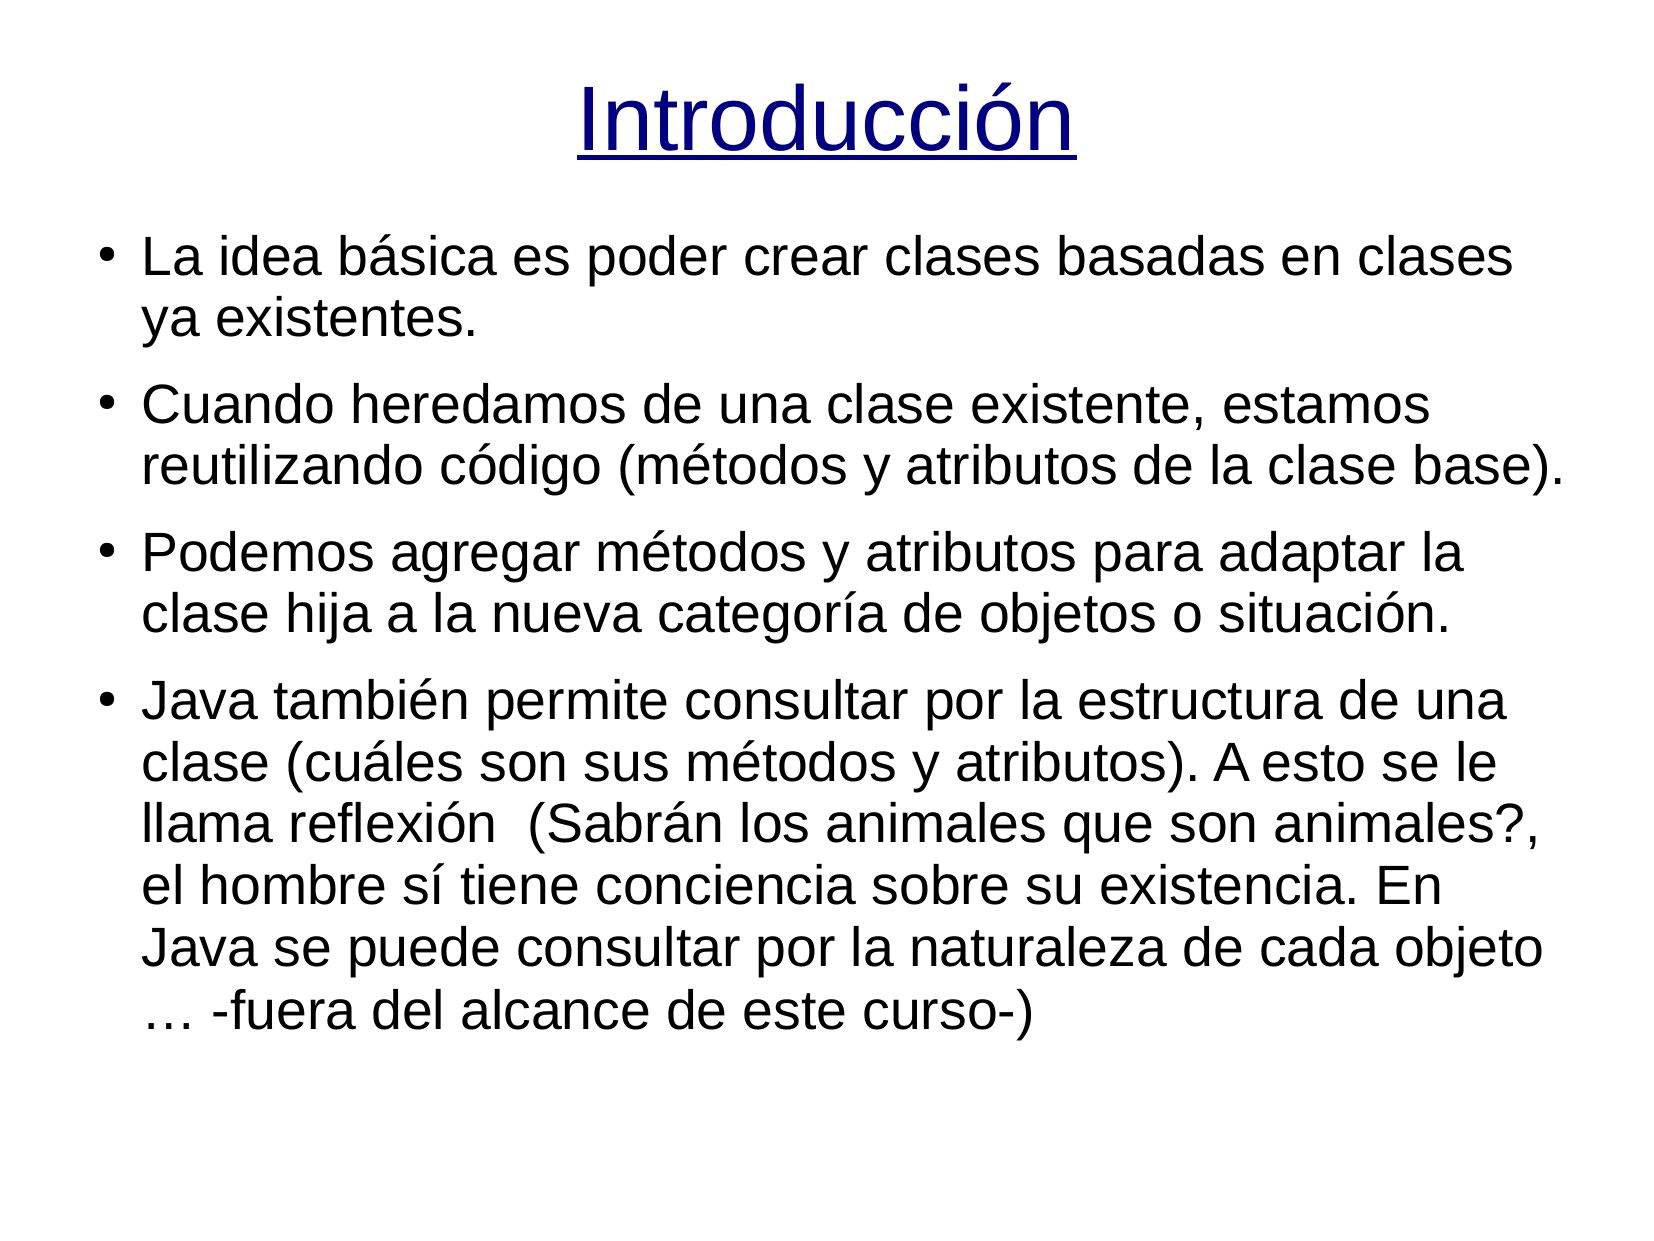

# Introducción
La idea básica es poder crear clases basadas en clases ya existentes.
Cuando heredamos de una clase existente, estamos reutilizando código (métodos y atributos de la clase base).
Podemos agregar métodos y atributos para adaptar la clase hija a la nueva categoría de objetos o situación.
Java también permite consultar por la estructura de una clase (cuáles son sus métodos y atributos). A esto se le llama reflexión (Sabrán los animales que son animales?, el hombre sí tiene conciencia sobre su existencia. En Java se puede consultar por la naturaleza de cada objeto … -fuera del alcance de este curso-)‏